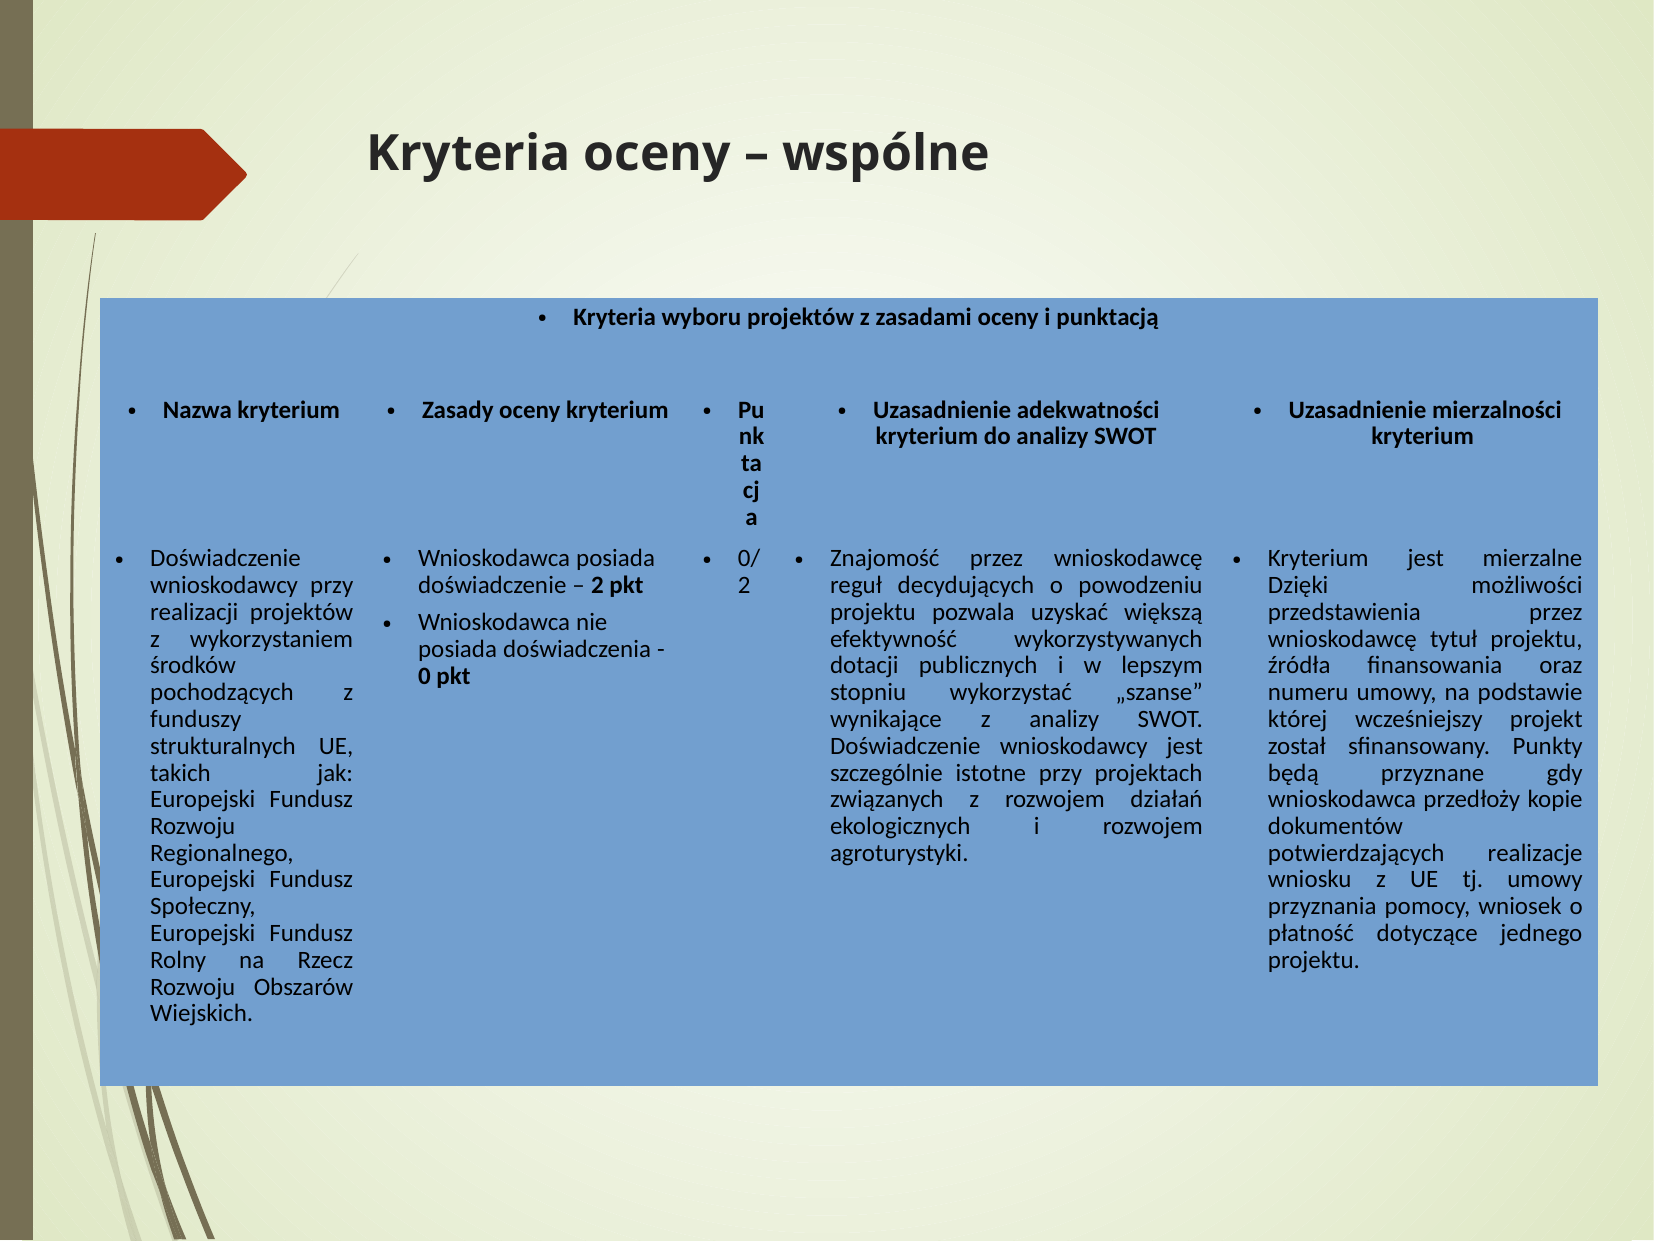

# Kryteria oceny – wspólne
| Kryteria wyboru projektów z zasadami oceny i punktacją | | | | |
| --- | --- | --- | --- | --- |
| Nazwa kryterium | Zasady oceny kryterium | Punktacja | Uzasadnienie adekwatności kryterium do analizy SWOT | Uzasadnienie mierzalności kryterium |
| Doświadczenie wnioskodawcy przy realizacji projektów z wykorzystaniem środków pochodzących z funduszy strukturalnych UE, takich jak: Europejski Fundusz Rozwoju Regionalnego, Europejski Fundusz Społeczny, Europejski Fundusz Rolny na Rzecz Rozwoju Obszarów Wiejskich. | Wnioskodawca posiada doświadczenie – 2 pkt Wnioskodawca nie posiada doświadczenia - 0 pkt | 0/2 | Znajomość przez wnioskodawcę reguł decydujących o powodzeniu projektu pozwala uzyskać większą efektywność wykorzystywanych dotacji publicznych i w lepszym stopniu wykorzystać „szanse” wynikające z analizy SWOT. Doświadczenie wnioskodawcy jest szczególnie istotne przy projektach związanych z rozwojem działań ekologicznych i rozwojem agroturystyki. | Kryterium jest mierzalne Dzięki możliwości przedstawienia przez wnioskodawcę tytuł projektu, źródła finansowania oraz numeru umowy, na podstawie której wcześniejszy projekt został sfinansowany. Punkty będą przyznane gdy wnioskodawca przedłoży kopie dokumentów potwierdzających realizacje wniosku z UE tj. umowy przyznania pomocy, wniosek o płatność dotyczące jednego projektu. |